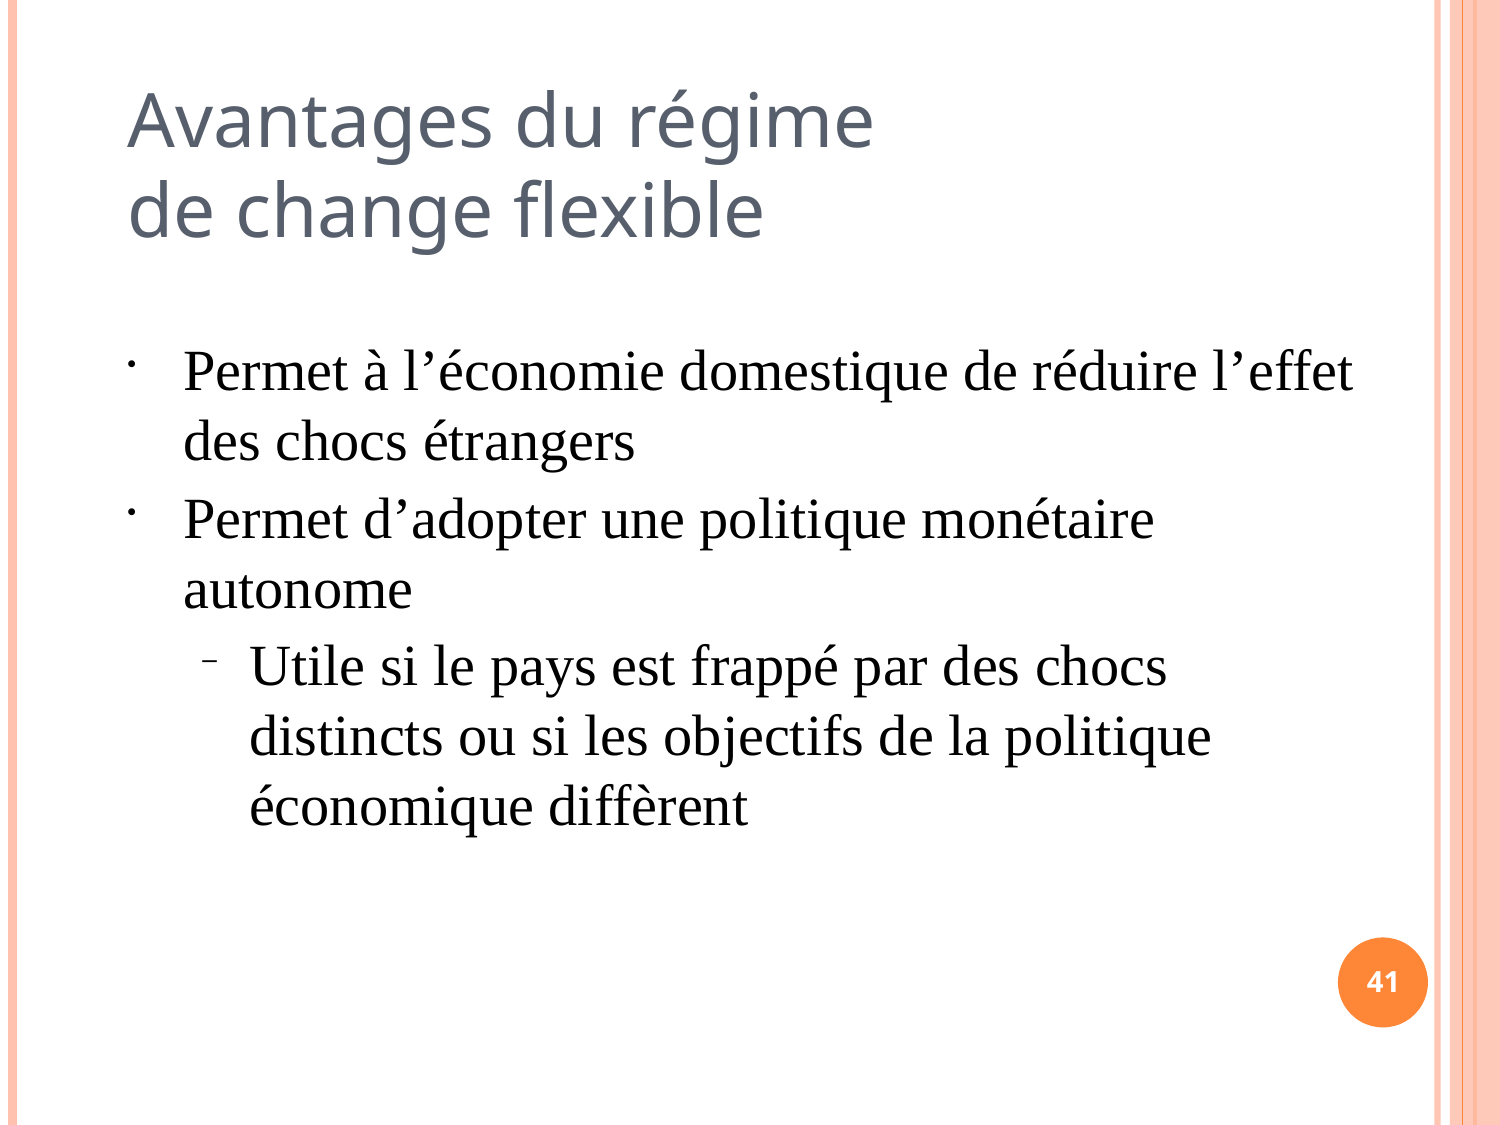

Avantages du régime
de change flexible
Permet à l’économie domestique de réduire l’effet des chocs étrangers
Permet d’adopter une politique monétaire autonome
Utile si le pays est frappé par des chocs distincts ou si les objectifs de la politique économique diffèrent